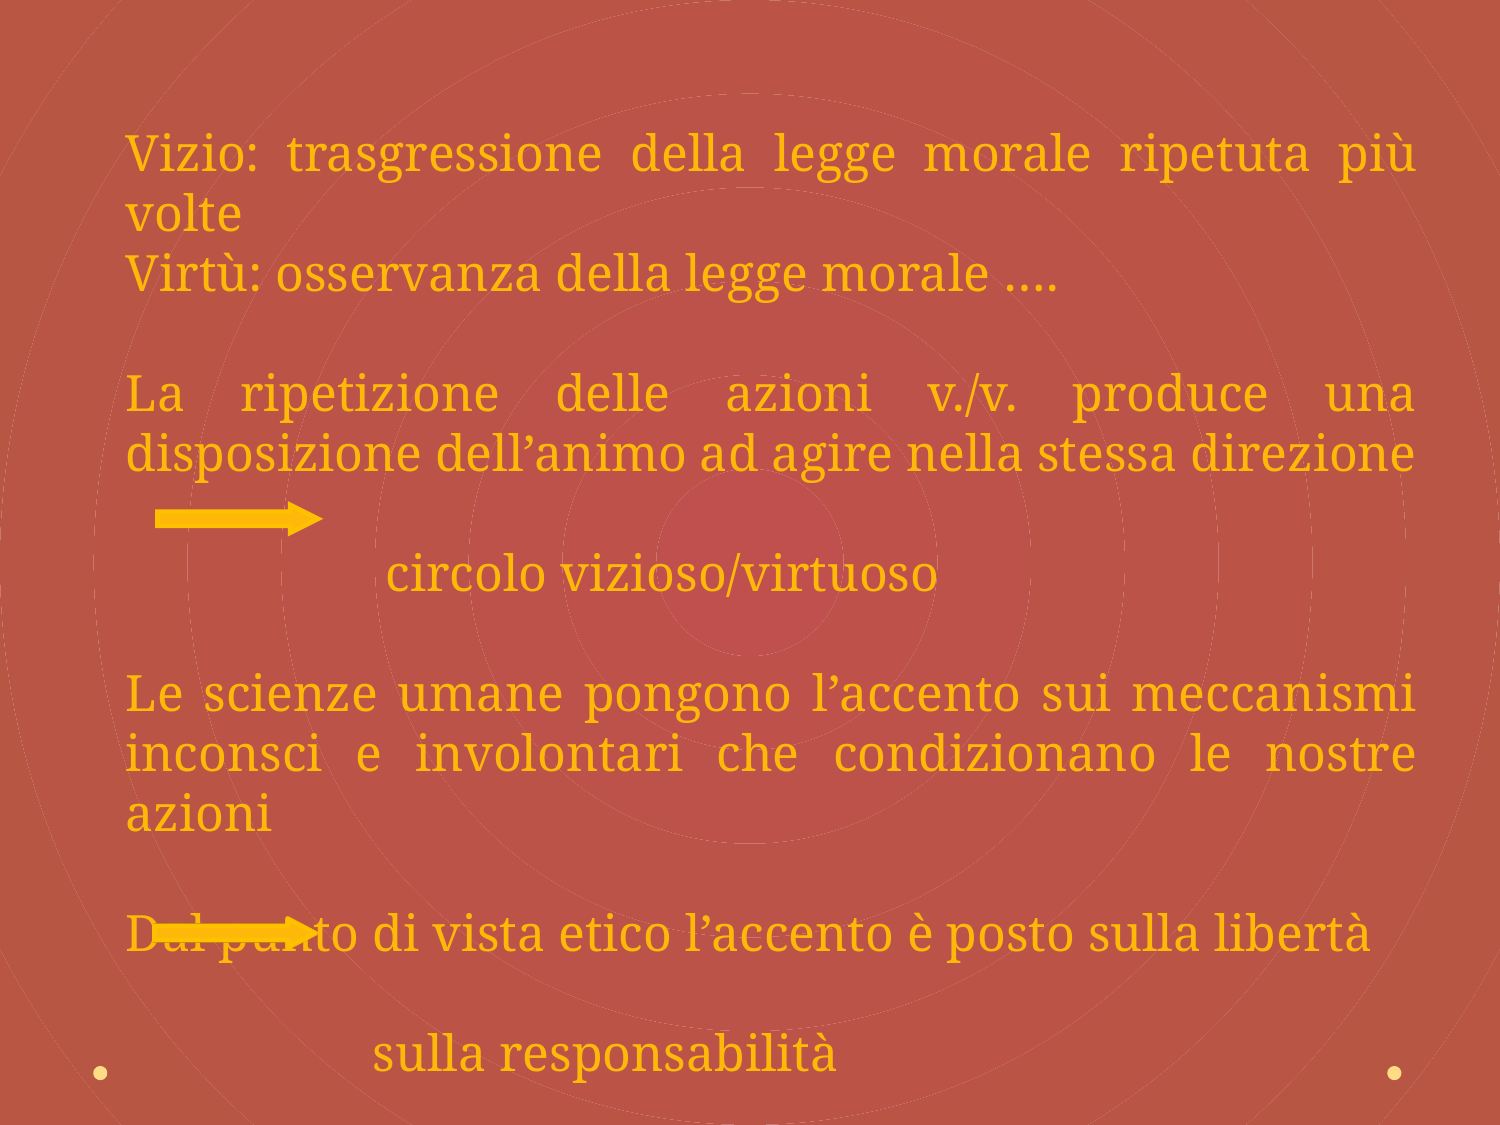

Vizio: trasgressione della legge morale ripetuta più volte
Virtù: osservanza della legge morale ….
La ripetizione delle azioni v./v. produce una disposizione dell’animo ad agire nella stessa direzione
 circolo vizioso/virtuoso
Le scienze umane pongono l’accento sui meccanismi inconsci e involontari che condizionano le nostre azioni
Dal punto di vista etico l’accento è posto sulla libertà
 sulla responsabilità